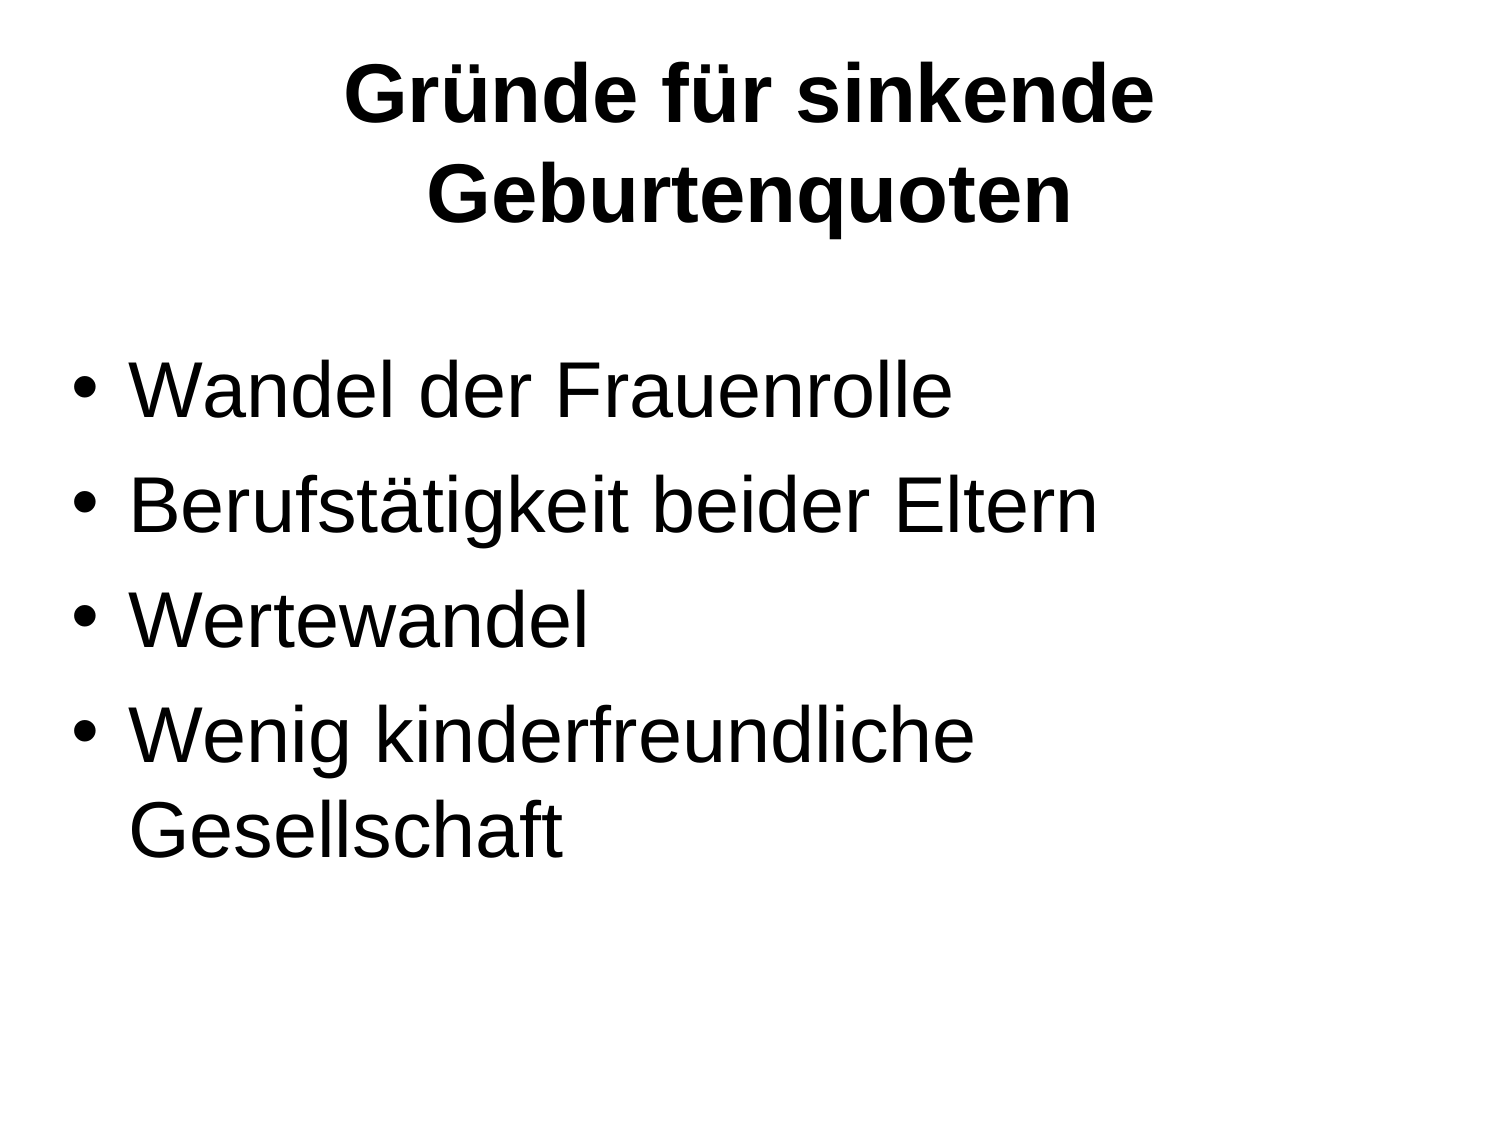

# Gründe für sinkende Geburtenquoten
Wandel der Frauenrolle
Berufstätigkeit beider Eltern
Wertewandel
Wenig kinderfreundliche Gesellschaft